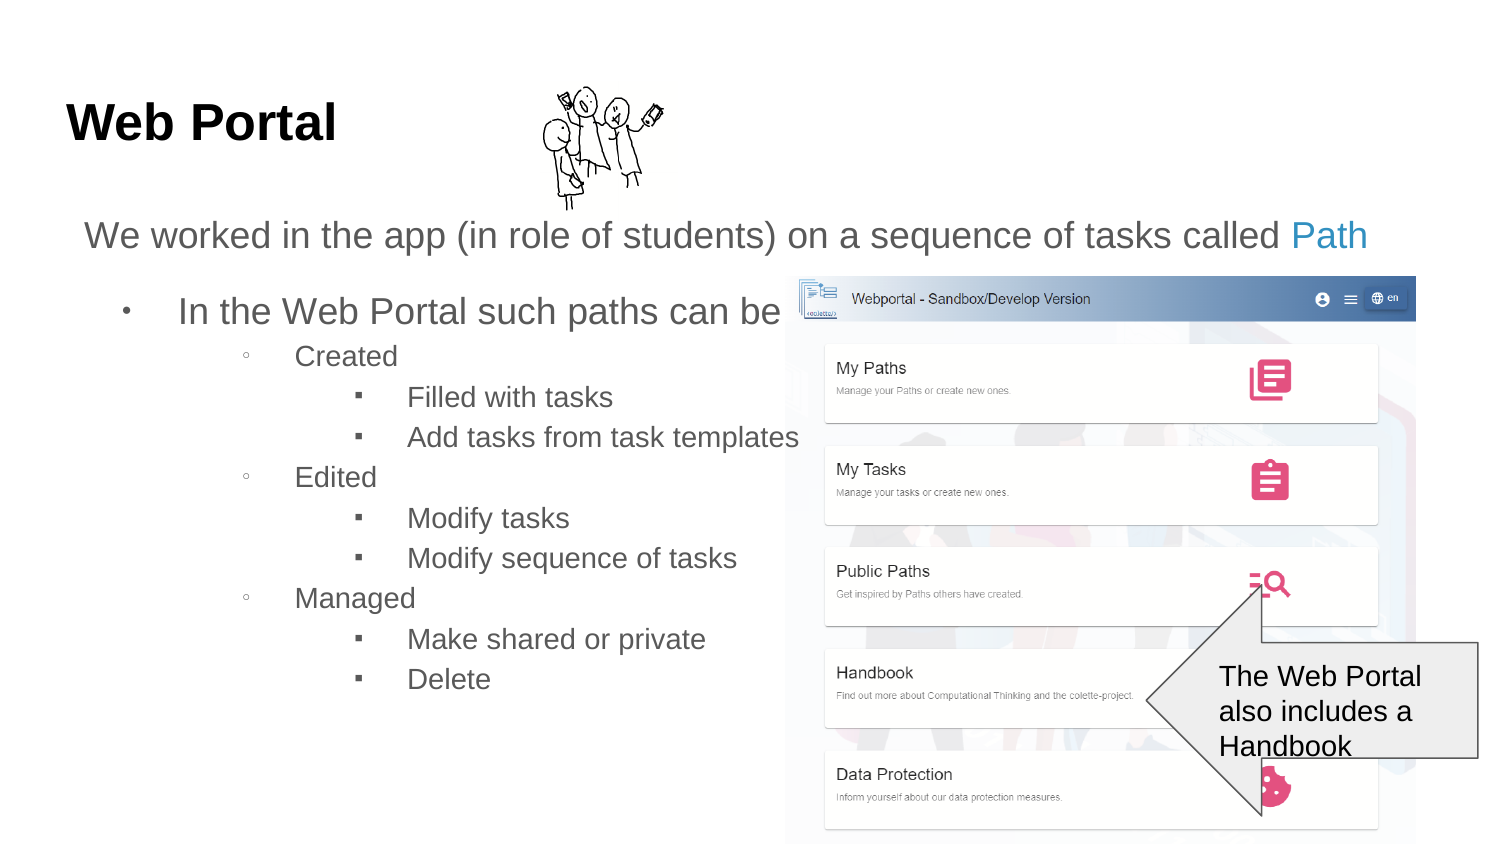

# Web Portal
We worked in the app (in role of students) on a sequence of tasks called Path
In the Web Portal such paths can be
Created
Filled with tasks
Add tasks from task templates
Edited
Modify tasks
Modify sequence of tasks
Managed
Make shared or private
Delete
The Web Portal also includes a Handbook